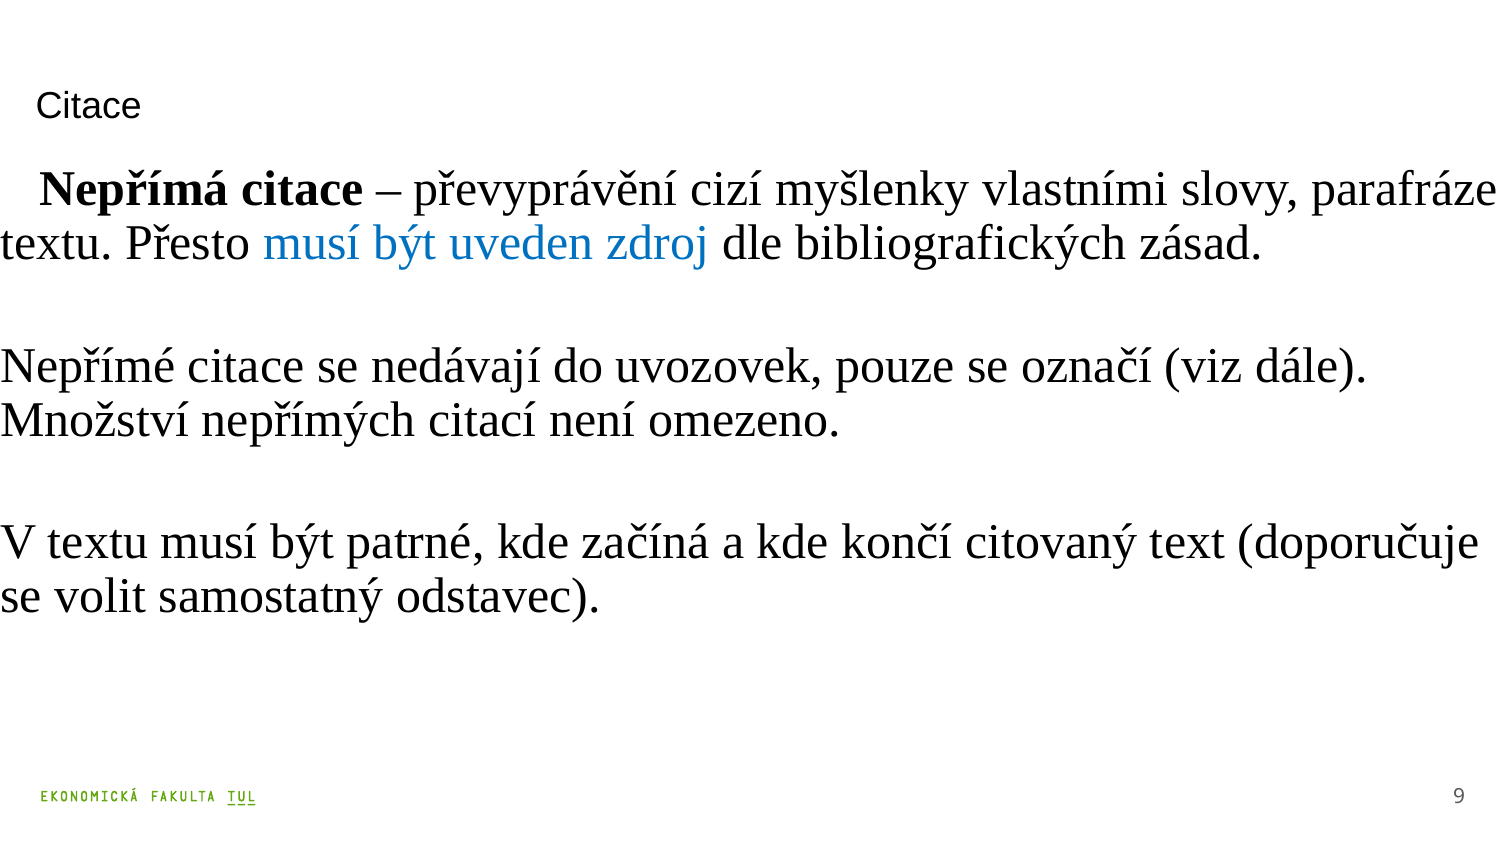

# Citace
Nepřímá citace – převyprávění cizí myšlenky vlastními slovy, parafráze textu. Přesto musí být uveden zdroj dle bibliografických zásad.
Nepřímé citace se nedávají do uvozovek, pouze se označí (viz dále). Množství nepřímých citací není omezeno.
V textu musí být patrné, kde začíná a kde končí citovaný text (doporučuje se volit samostatný odstavec).
9